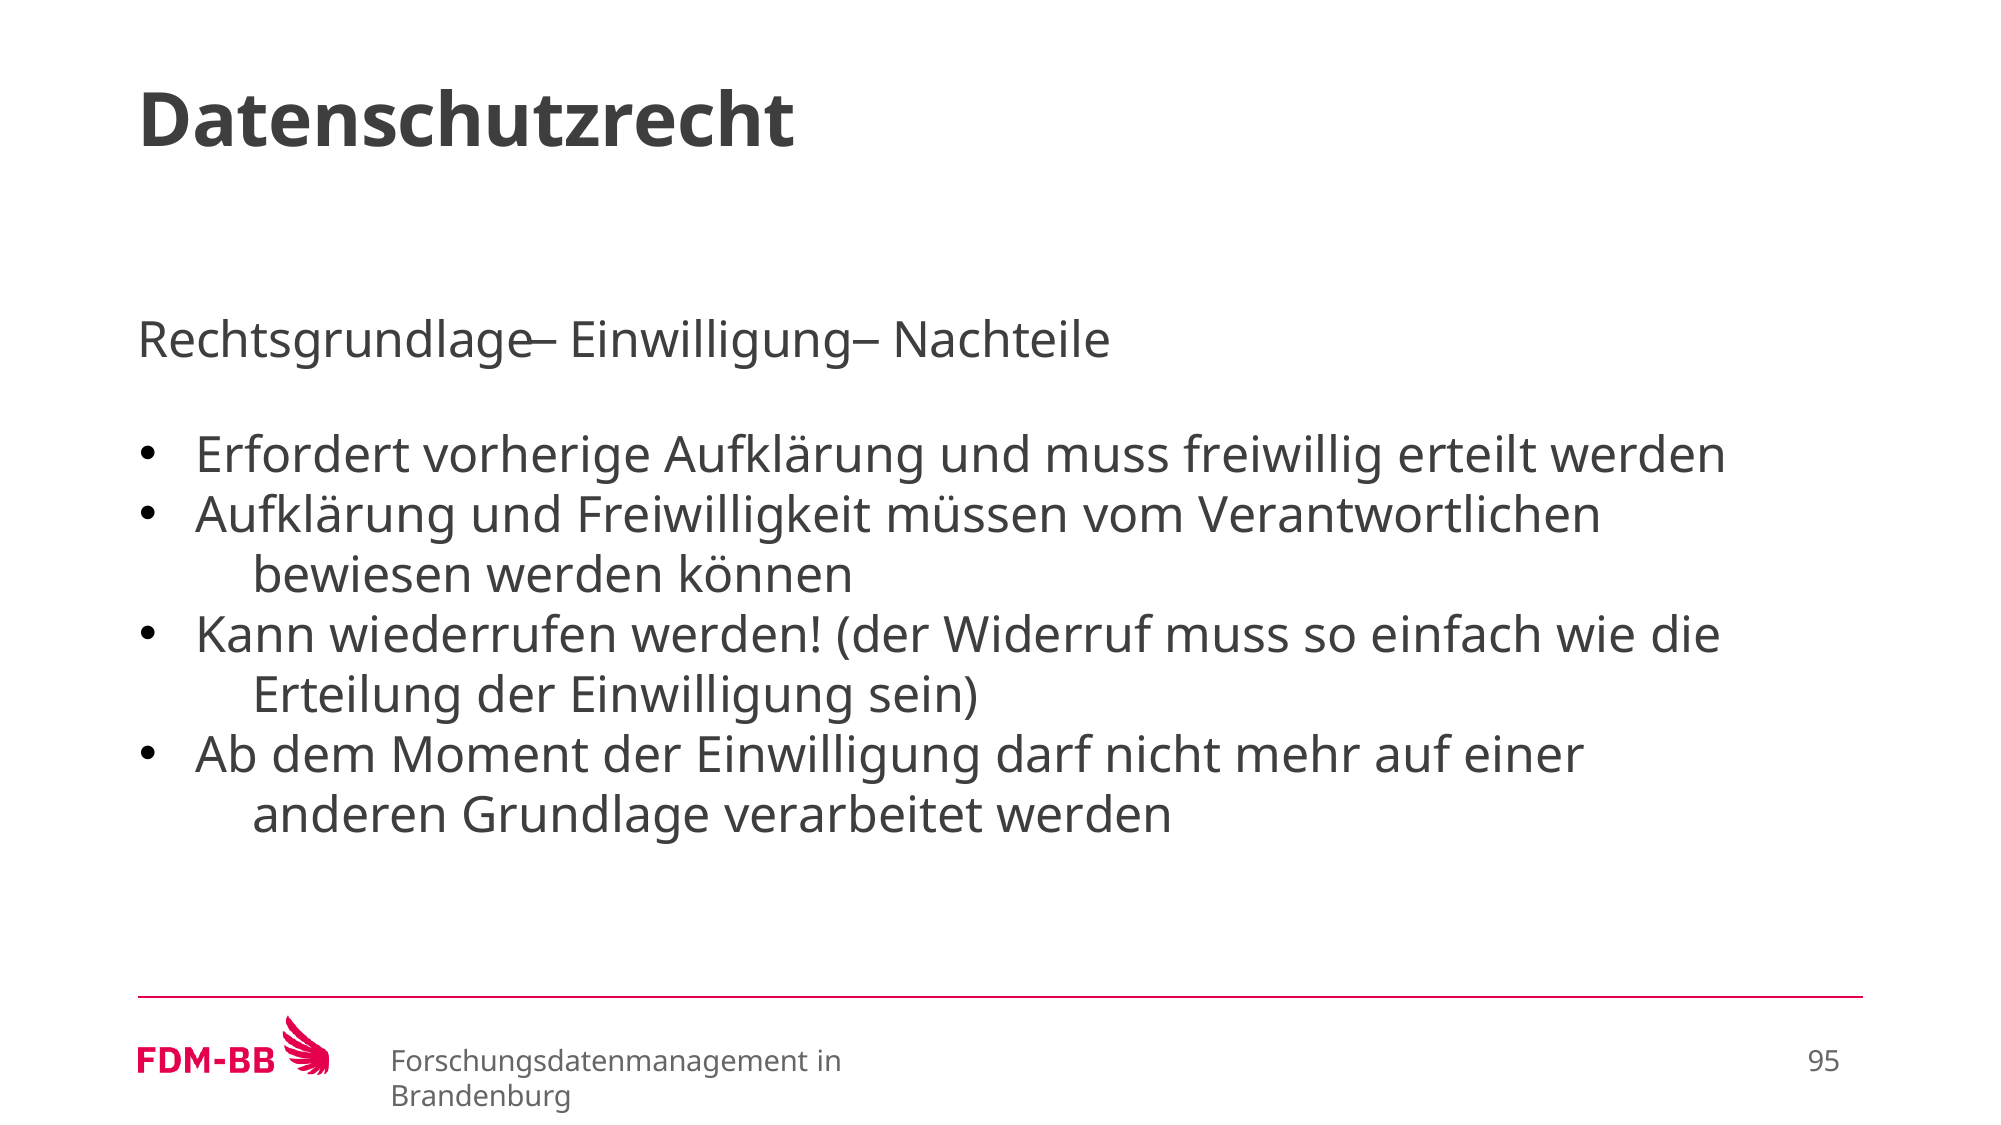

# Datenschutzrecht
Rechtsgrundlage	Einwilligung	Nachteile
Erfordert vorherige Aufklärung und muss freiwillig erteilt werden
Aufklärung und Freiwilligkeit müssen vom Verantwortlichen bewiesen werden können
Kann wiederrufen werden! (der Widerruf muss so einfach wie die Erteilung der Einwilligung sein)
Ab dem Moment der Einwilligung darf nicht mehr auf einer anderen Grundlage verarbeitet werden
Forschungsdatenmanagement in Brandenburg
95